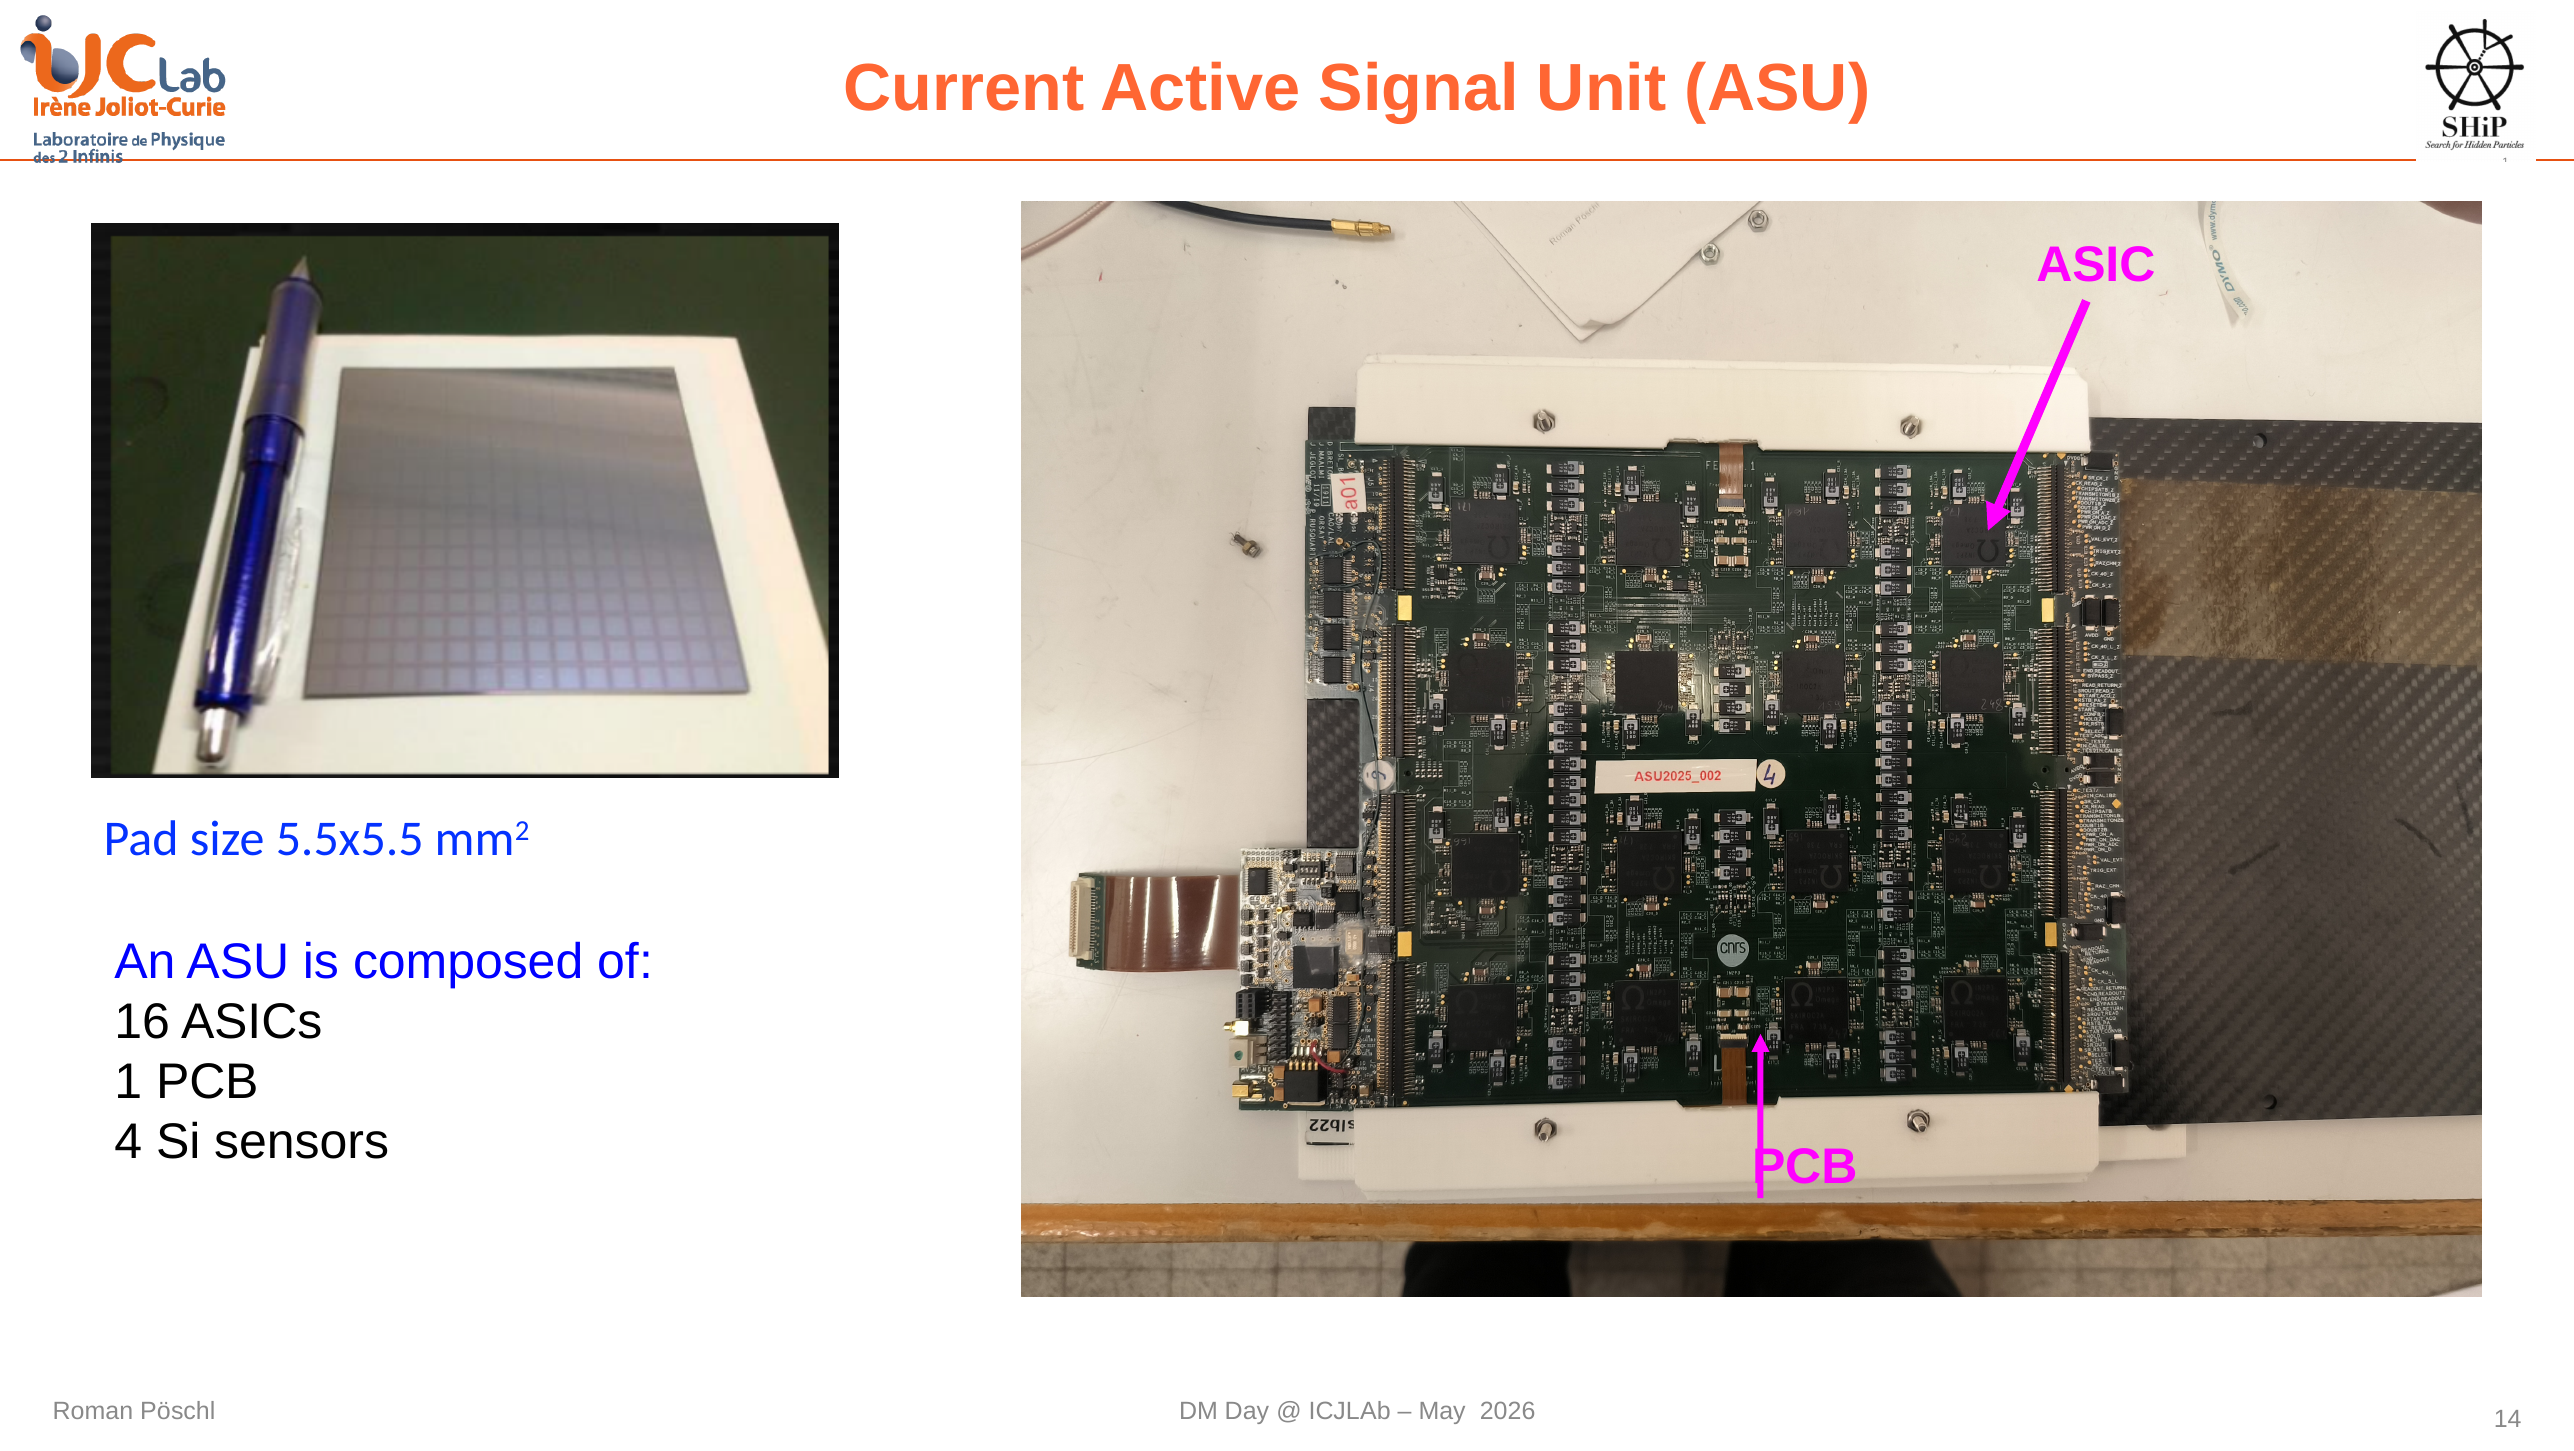

# Current Active Signal Unit (ASU)
ASIC
Pad size 5.5x5.5 mm2
An ASU is composed of:
16 ASICs
1 PCB
4 Si sensors
PCB